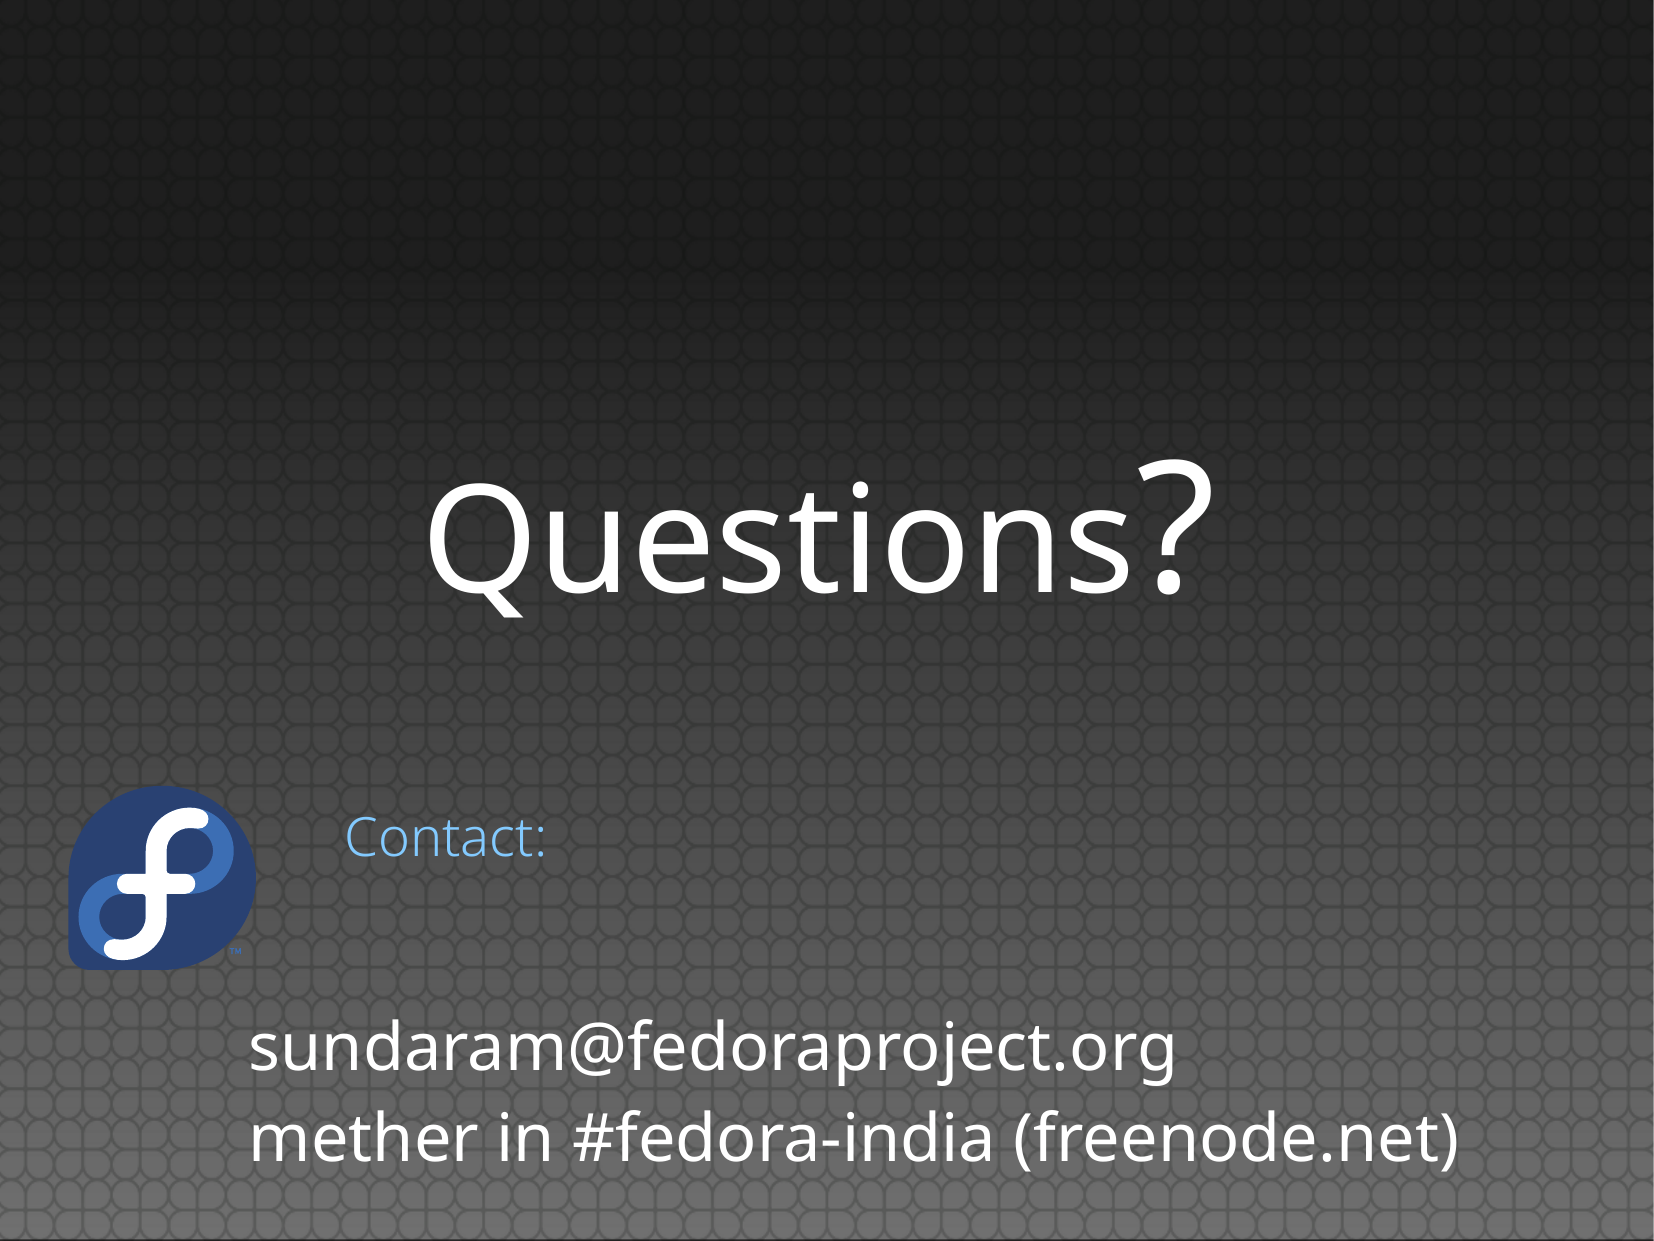

# Questions?
Contact:
sundaram@fedoraproject.org
mether in #fedora-india (freenode.net)